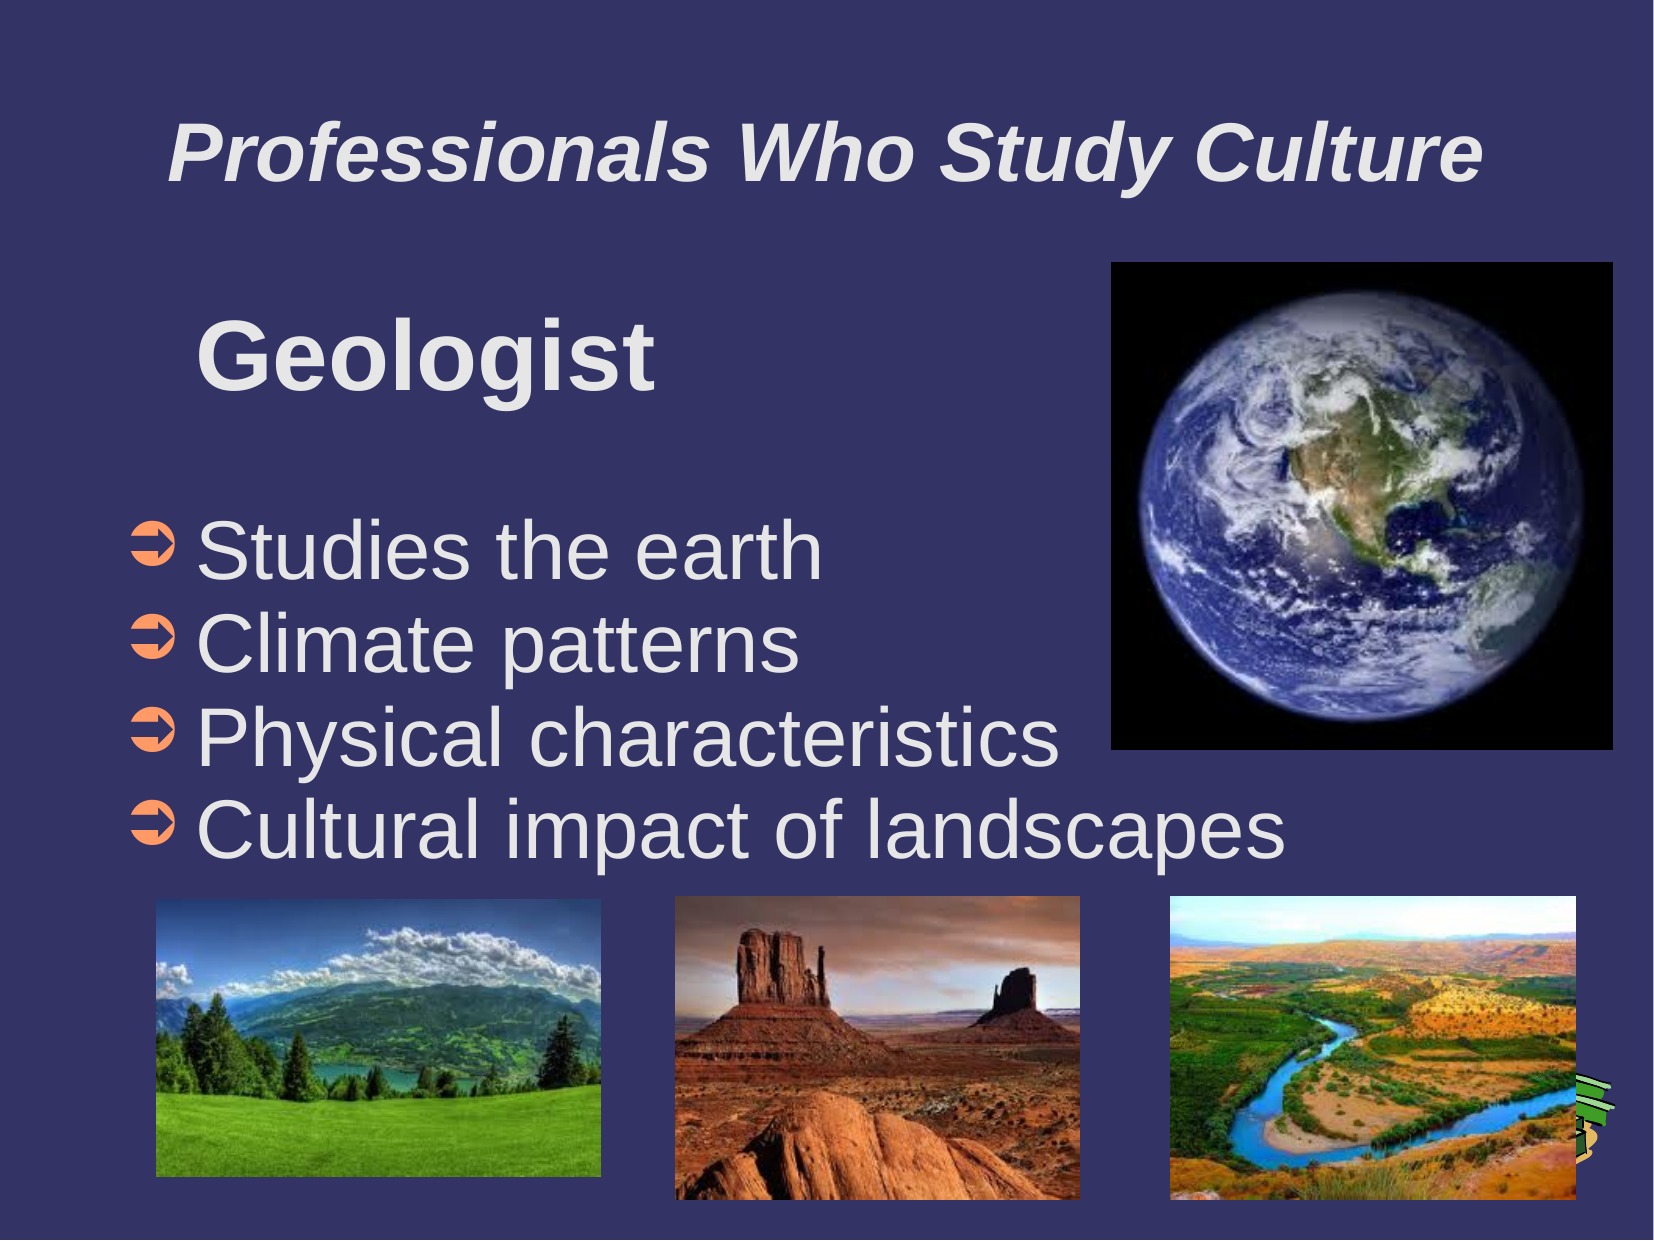

# Professionals Who Study Culture
Geologist
Studies the earth
Climate patterns
Physical characteristics
Cultural impact of landscapes